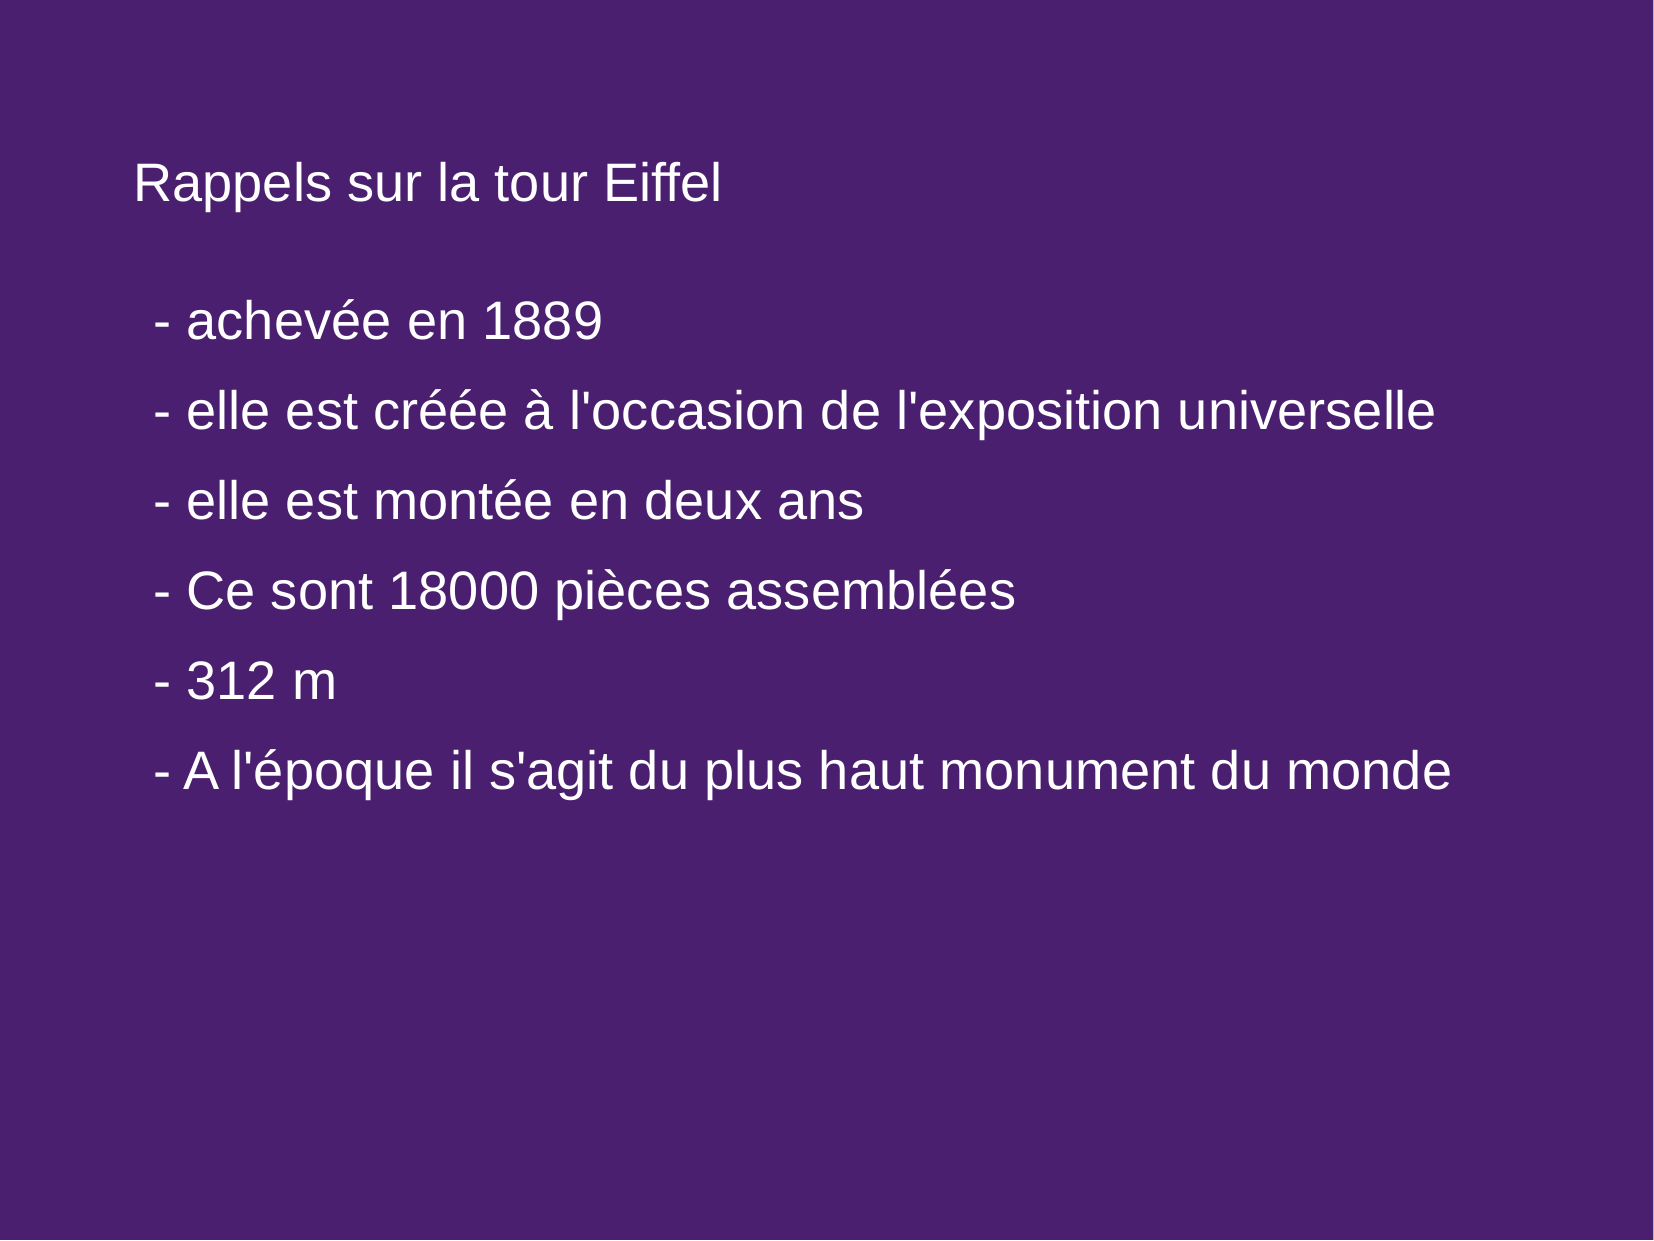

# Rappels sur la tour Eiffel
- achevée en 1889
- elle est créée à l'occasion de l'exposition universelle
- elle est montée en deux ans
- Ce sont 18000 pièces assemblées
- 312 m
- A l'époque il s'agit du plus haut monument du monde